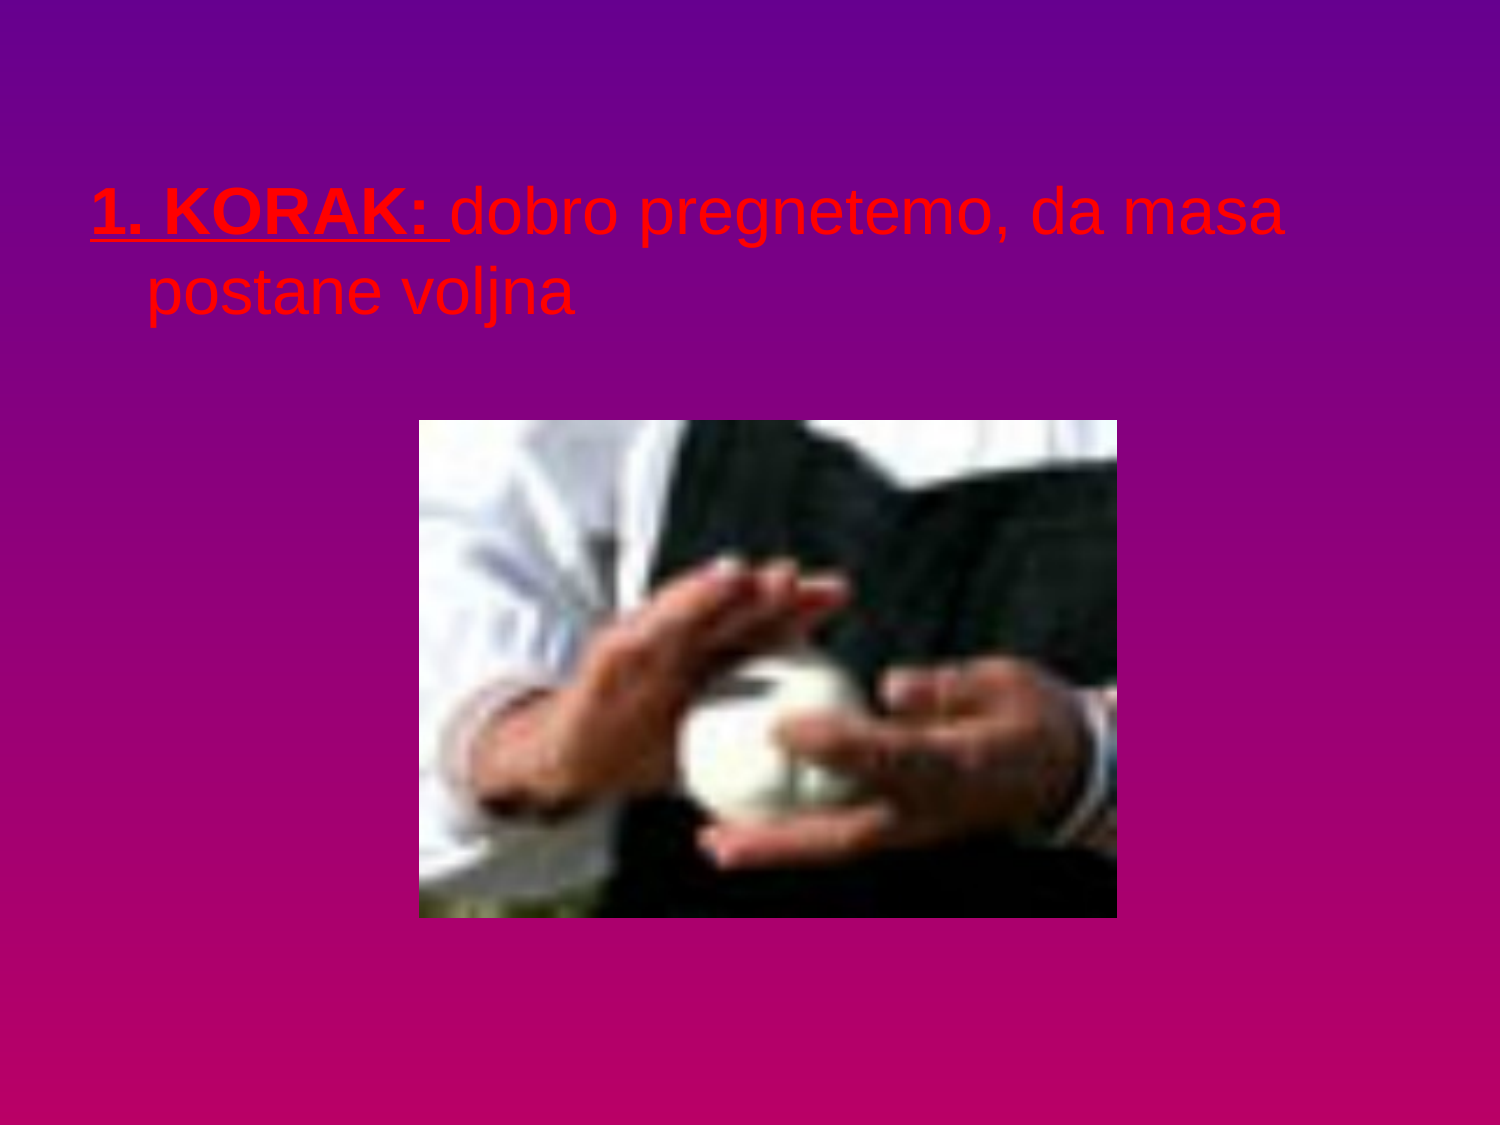

# 1. KORAK: dobro pregnetemo, da masa postane voljna